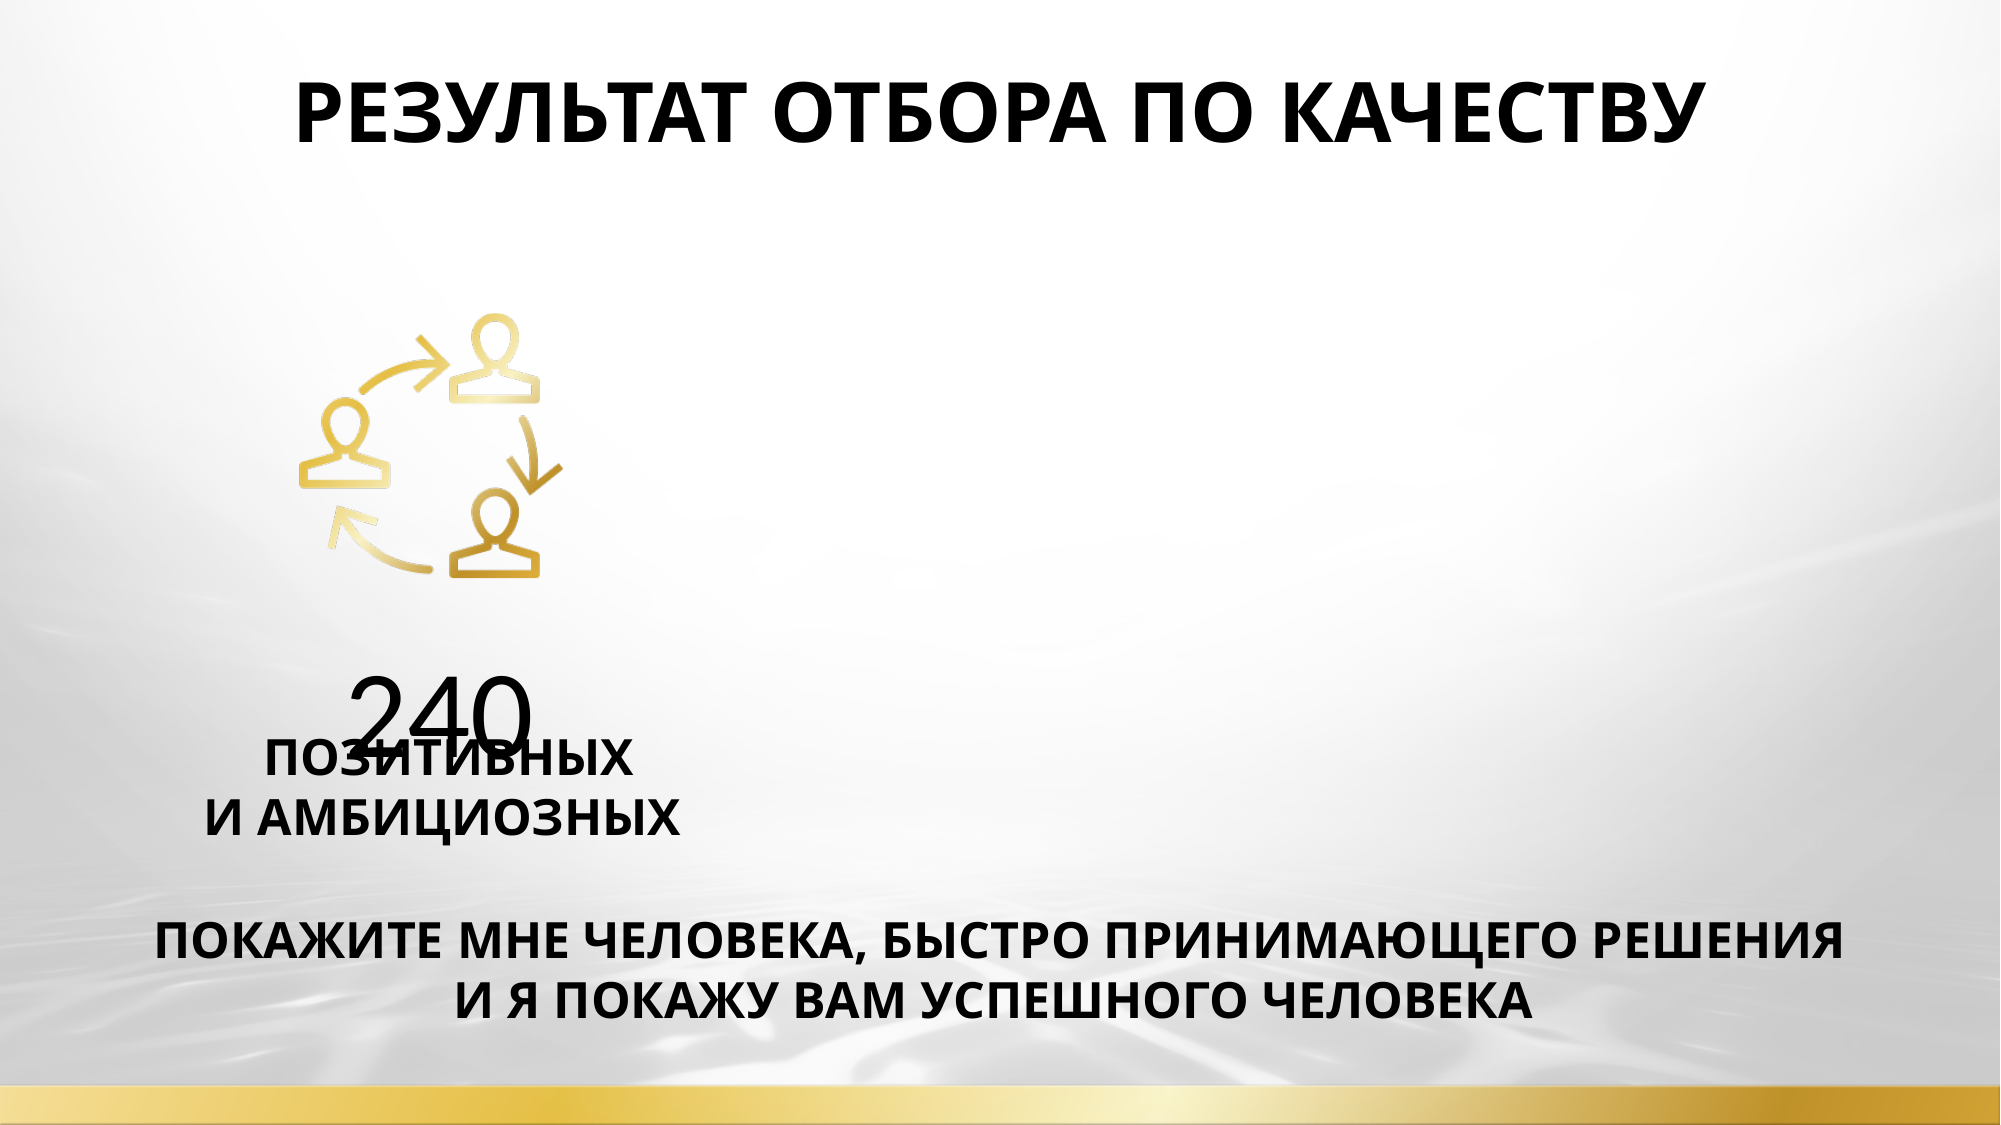

РЕЗУЛЬТАТ ОТБОРА ПО КАЧЕСТВУ
 240
ПОЗИТИВНЫХ
И АМБИЦИОЗНЫХ
ПОКАЖИТЕ МНЕ ЧЕЛОВЕКА, БЫСТРО ПРИНИМАЮЩЕГО РЕШЕНИЯ
И Я ПОКАЖУ ВАМ УСПЕШНОГО ЧЕЛОВЕКА